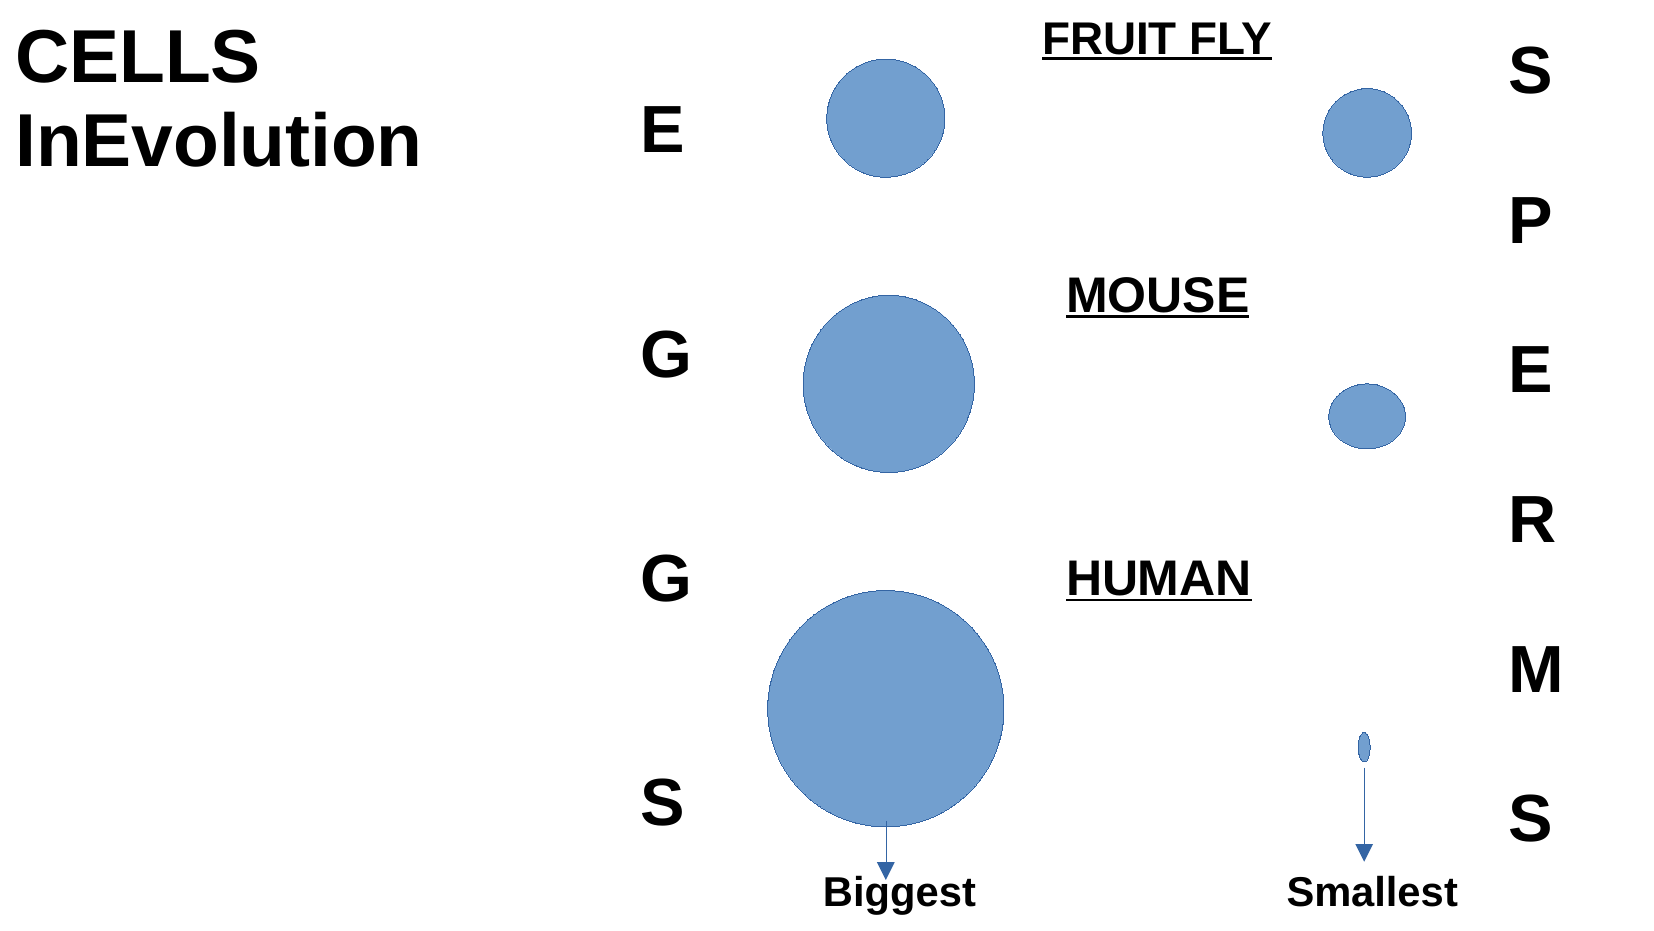

FRUIT FLY
CELLS
InEvolution
S
P
E
R
M
S
E
G
G
S
MOUSE
HUMAN
 Biggest Smallest